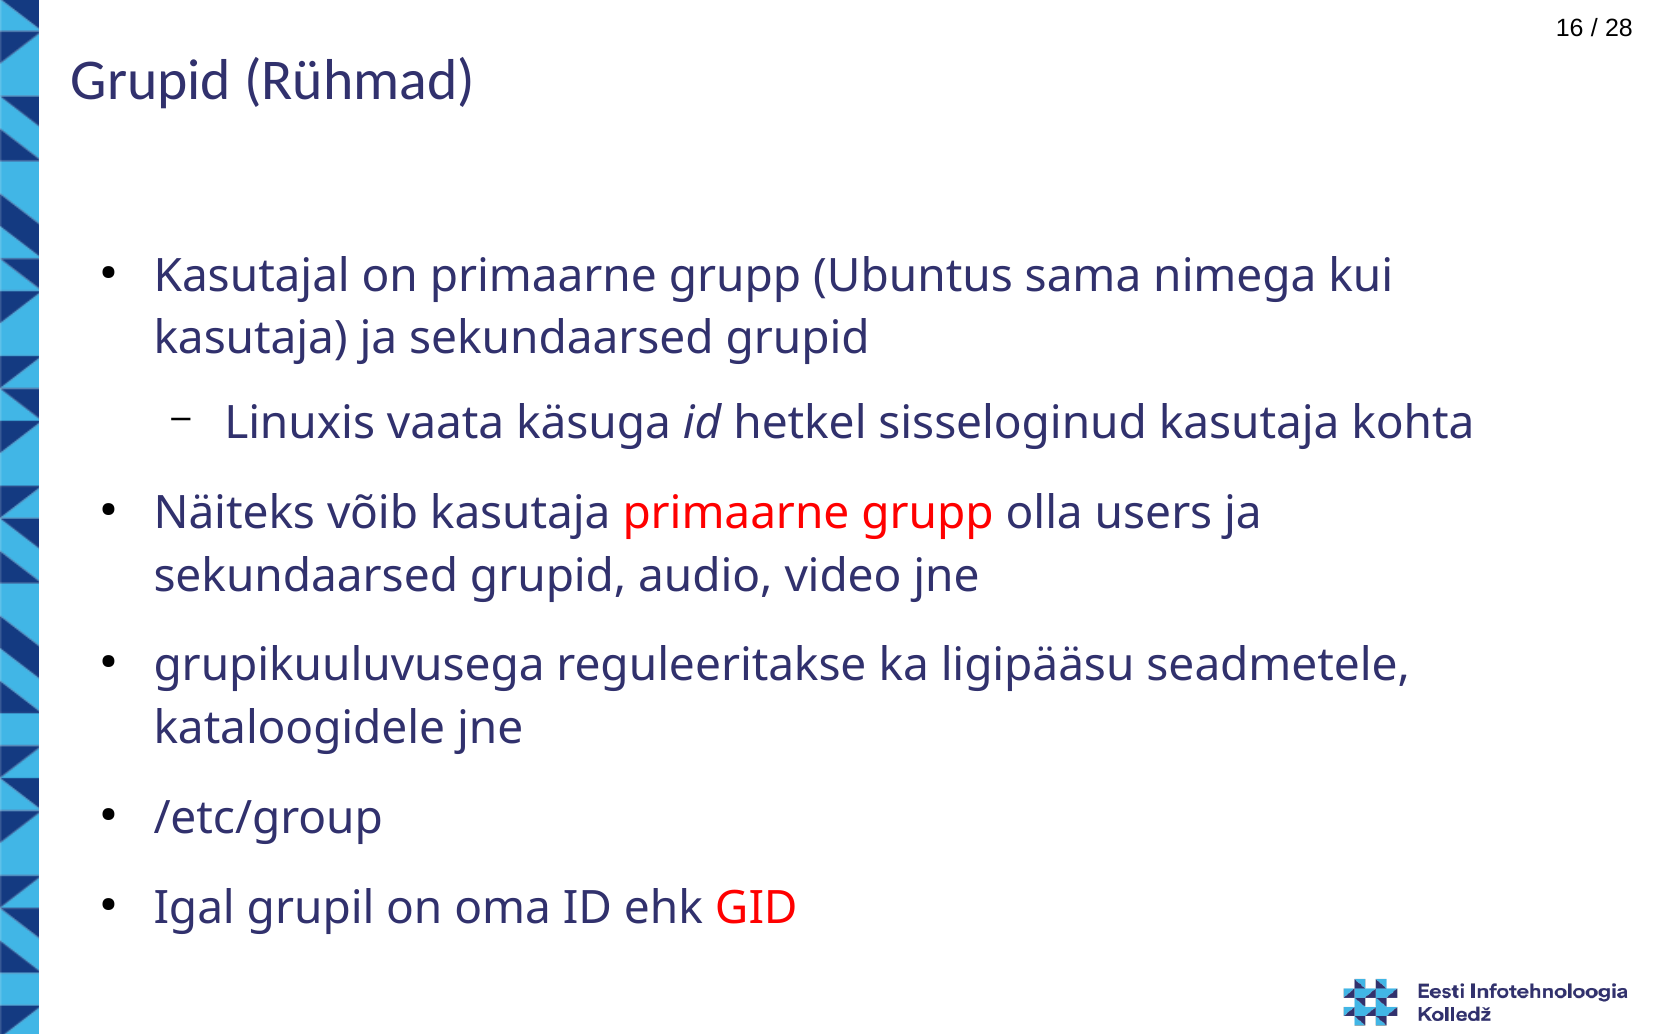

# Grupid (Rühmad)
Kasutajal on primaarne grupp (Ubuntus sama nimega kui kasutaja) ja sekundaarsed grupid
Linuxis vaata käsuga id hetkel sisseloginud kasutaja kohta
Näiteks võib kasutaja primaarne grupp olla users ja sekundaarsed grupid, audio, video jne
grupikuuluvusega reguleeritakse ka ligipääsu seadmetele, kataloogidele jne
/etc/group
Igal grupil on oma ID ehk GID